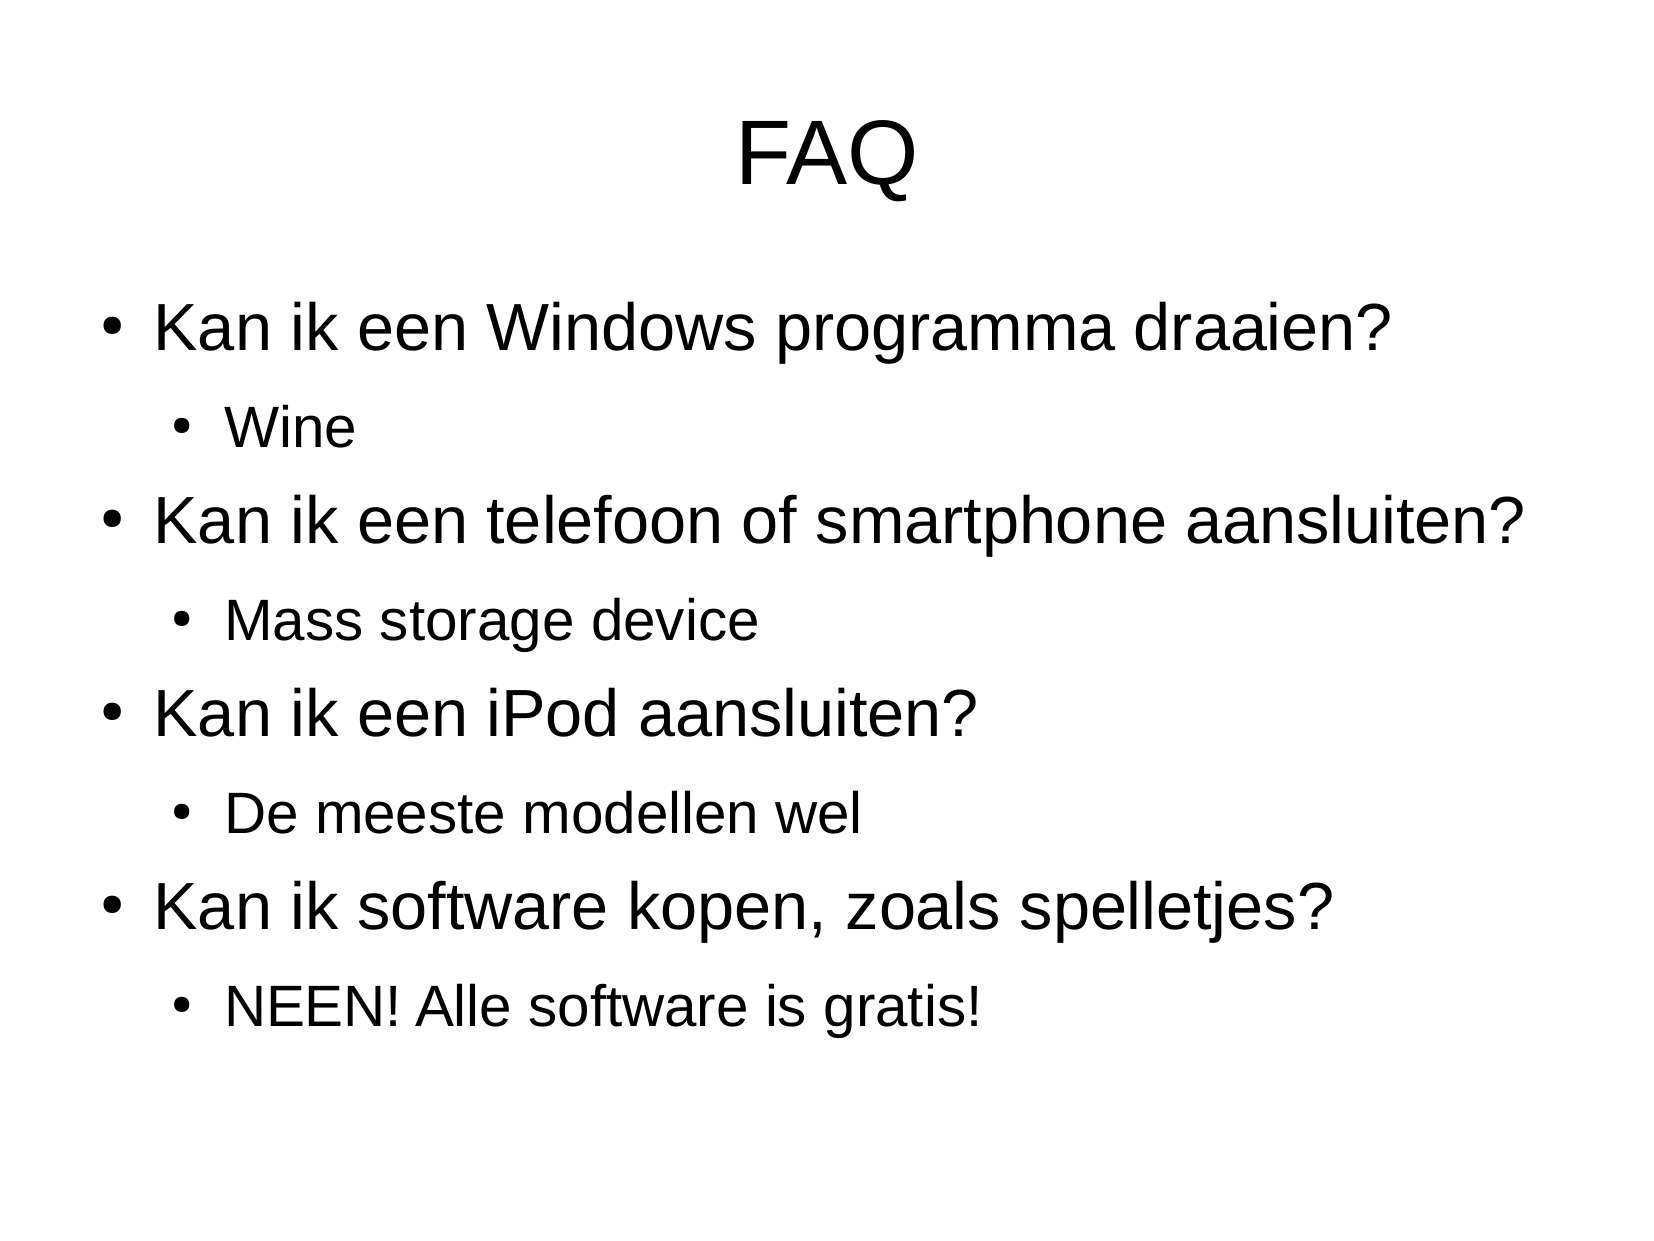

# FAQ
Kan ik een Windows programma draaien?
Wine
Kan ik een telefoon of smartphone aansluiten?
Mass storage device
Kan ik een iPod aansluiten?
De meeste modellen wel
Kan ik software kopen, zoals spelletjes?
NEEN! Alle software is gratis!